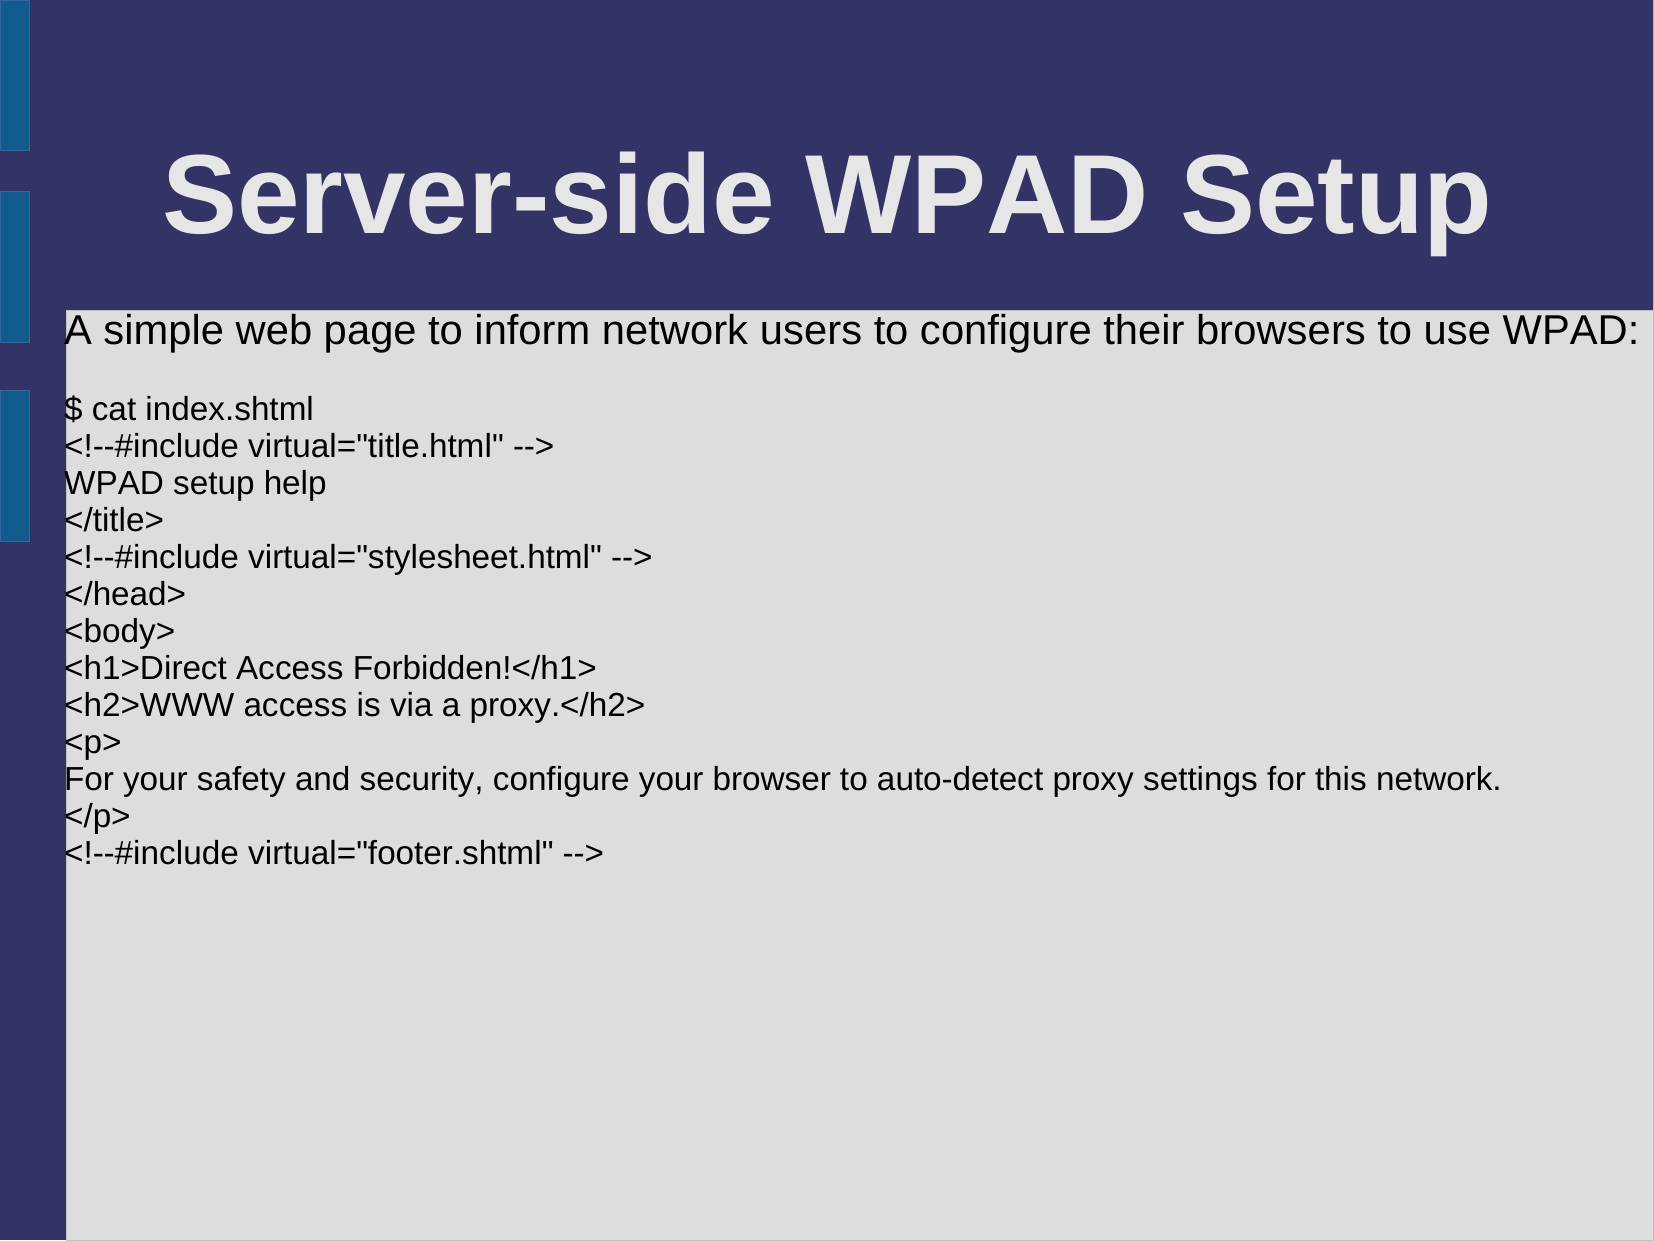

# Server-side WPAD Setup
A simple web page to inform network users to configure their browsers to use WPAD:
$ cat index.shtml
<!--#include virtual="title.html" -->
WPAD setup help
</title>
<!--#include virtual="stylesheet.html" -->
</head>
<body>
<h1>Direct Access Forbidden!</h1>
<h2>WWW access is via a proxy.</h2>
<p>
For your safety and security, configure your browser to auto-detect proxy settings for this network.
</p>
<!--#include virtual="footer.shtml" -->